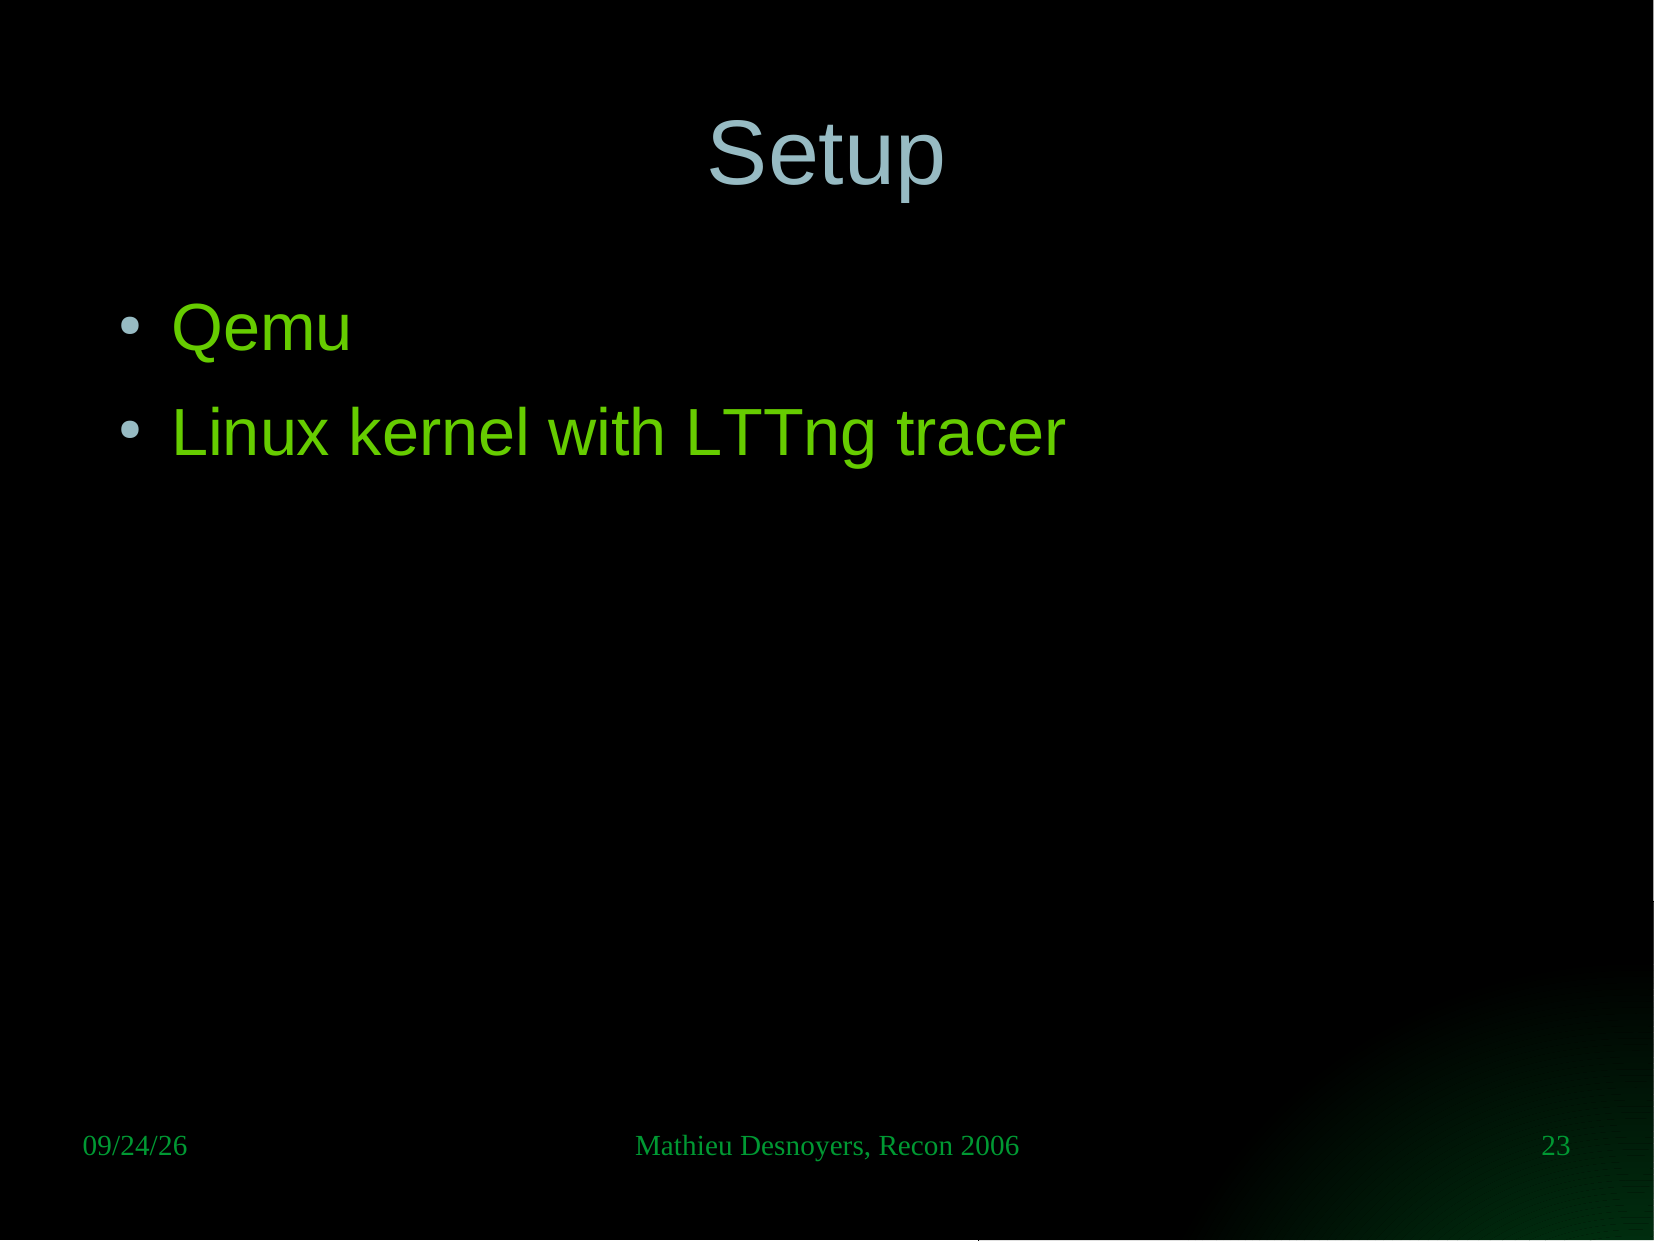

# Setup
Qemu
Linux kernel with LTTng tracer
Mathieu Desnoyers, Recon 2006
23